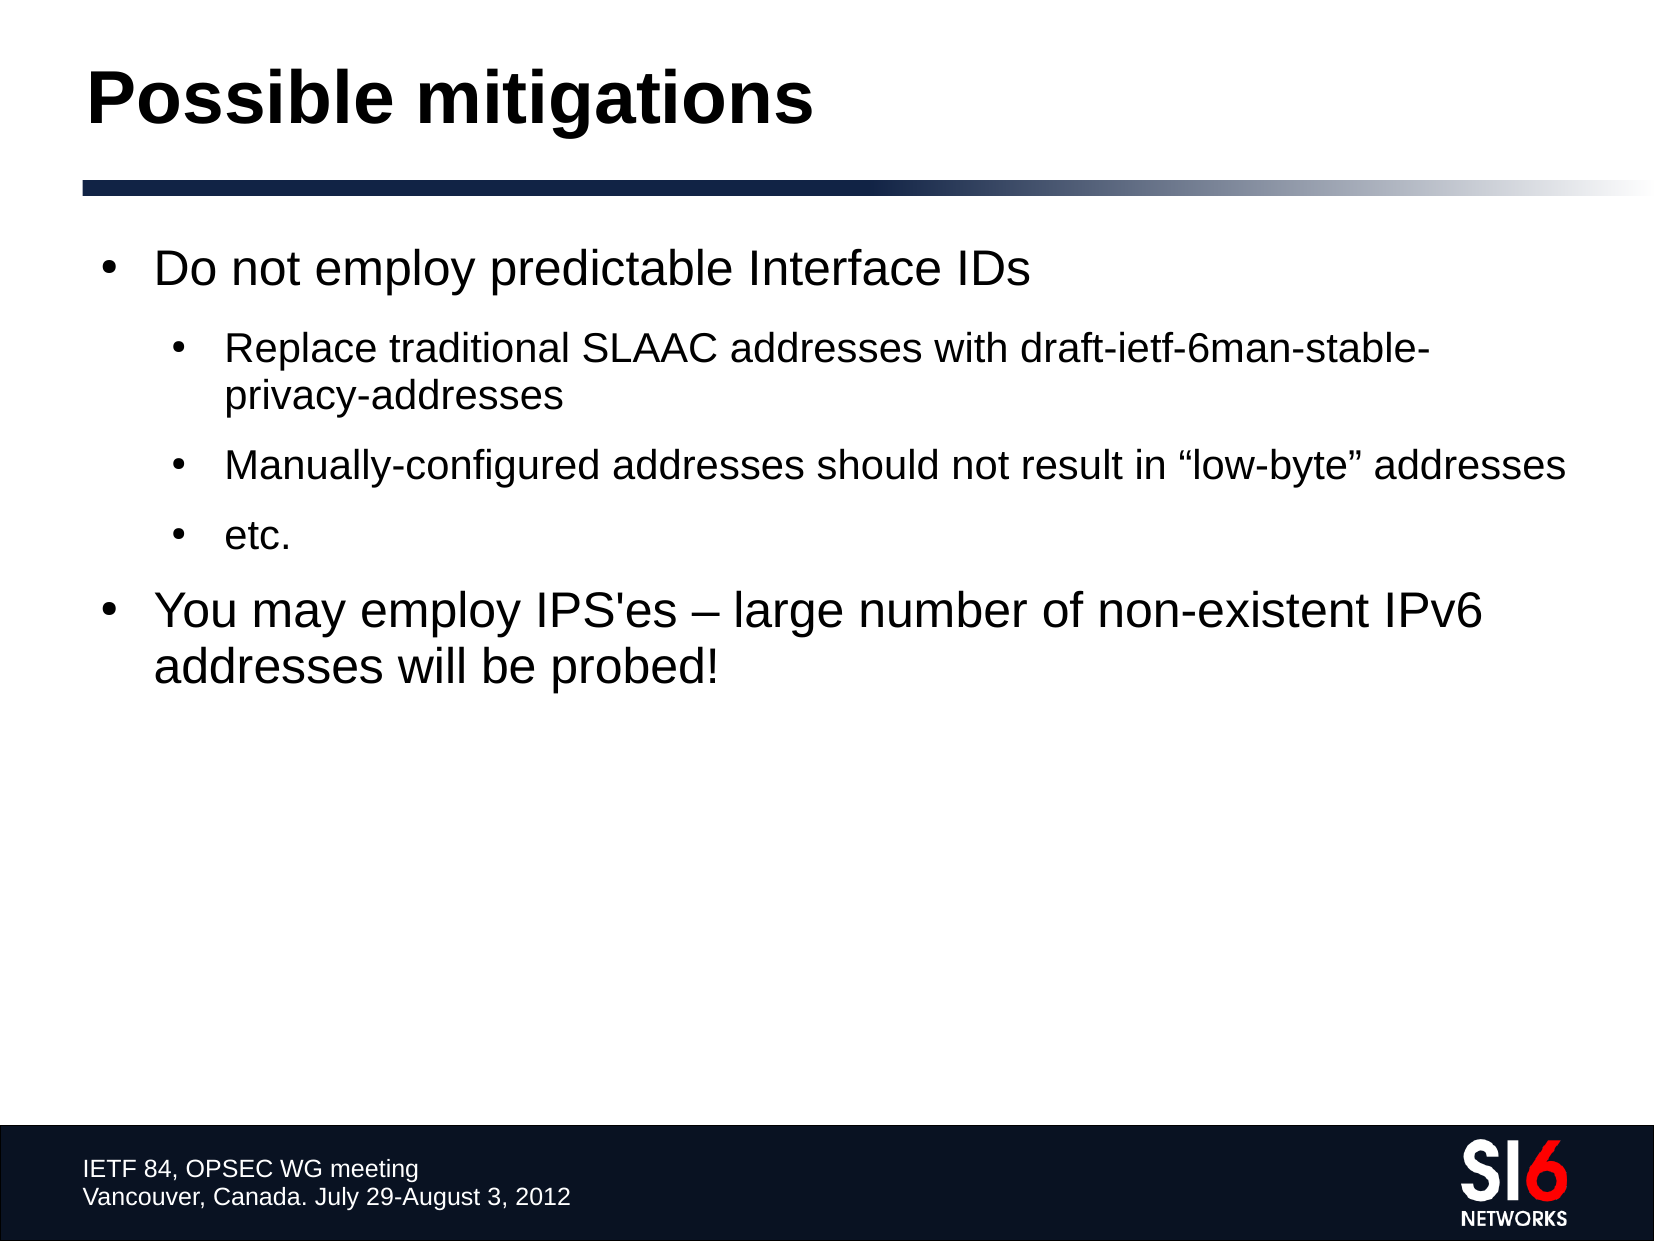

# Possible mitigations
Do not employ predictable Interface IDs
Replace traditional SLAAC addresses with draft-ietf-6man-stable-privacy-addresses
Manually-configured addresses should not result in “low-byte” addresses
etc.
You may employ IPS'es – large number of non-existent IPv6 addresses will be probed!